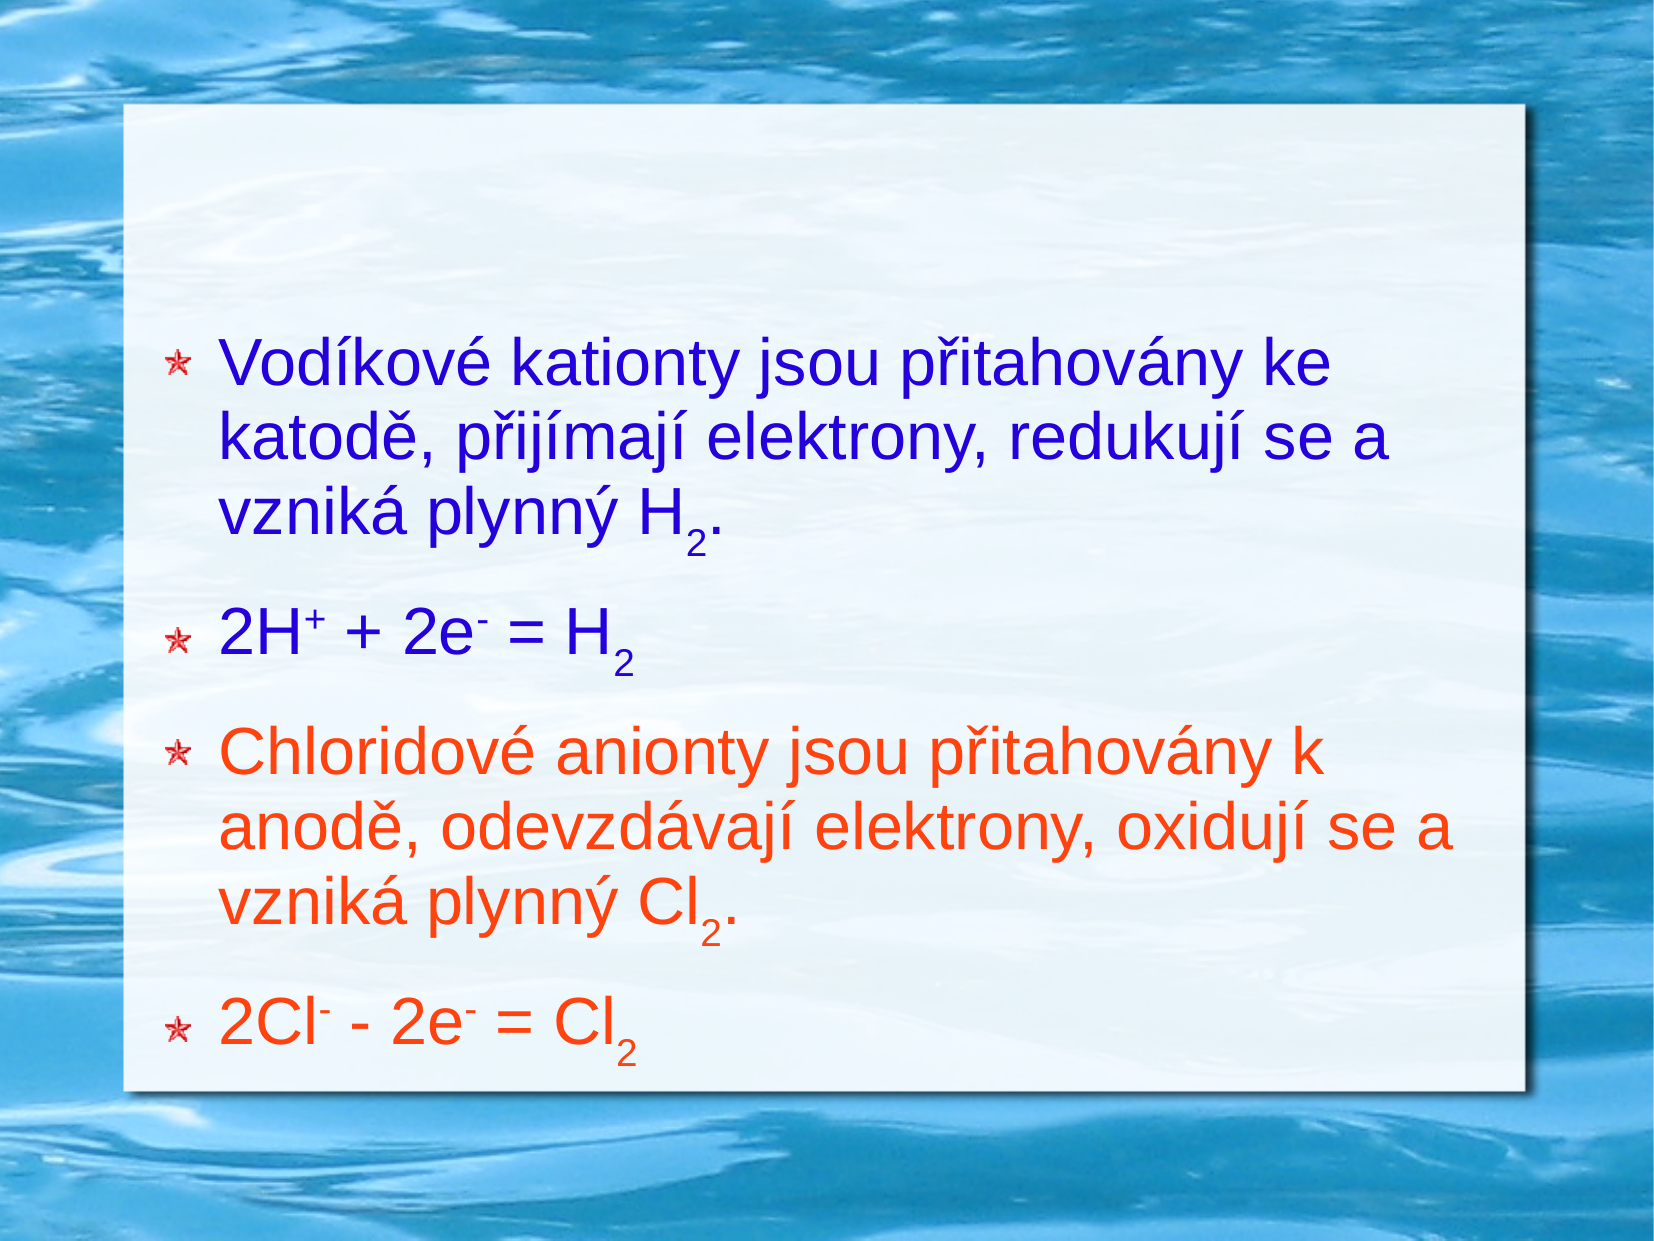

#
Vodíkové kationty jsou přitahovány ke katodě, přijímají elektrony, redukují se a vzniká plynný H2.
2H+ + 2e- = H2
Chloridové anionty jsou přitahovány k anodě, odevzdávají elektrony, oxidují se a vzniká plynný Cl2.
2Cl- - 2e- = Cl2